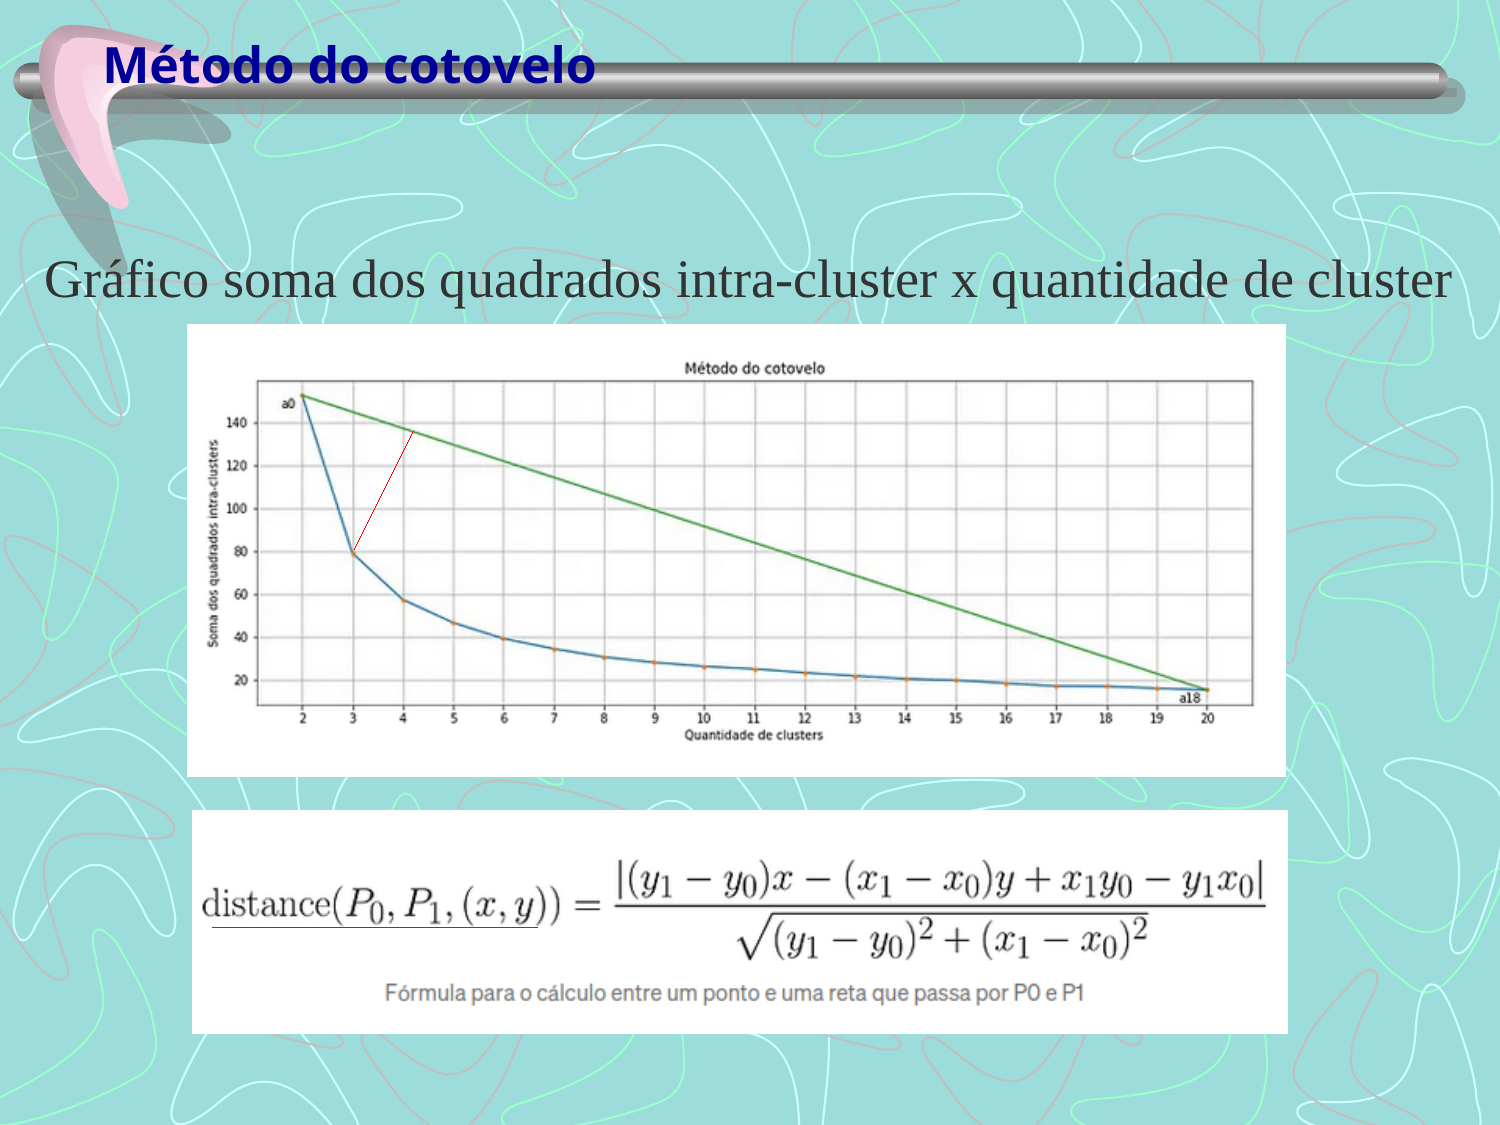

# Método do cotovelo
Gráfico soma dos quadrados intra-cluster x quantidade de cluster